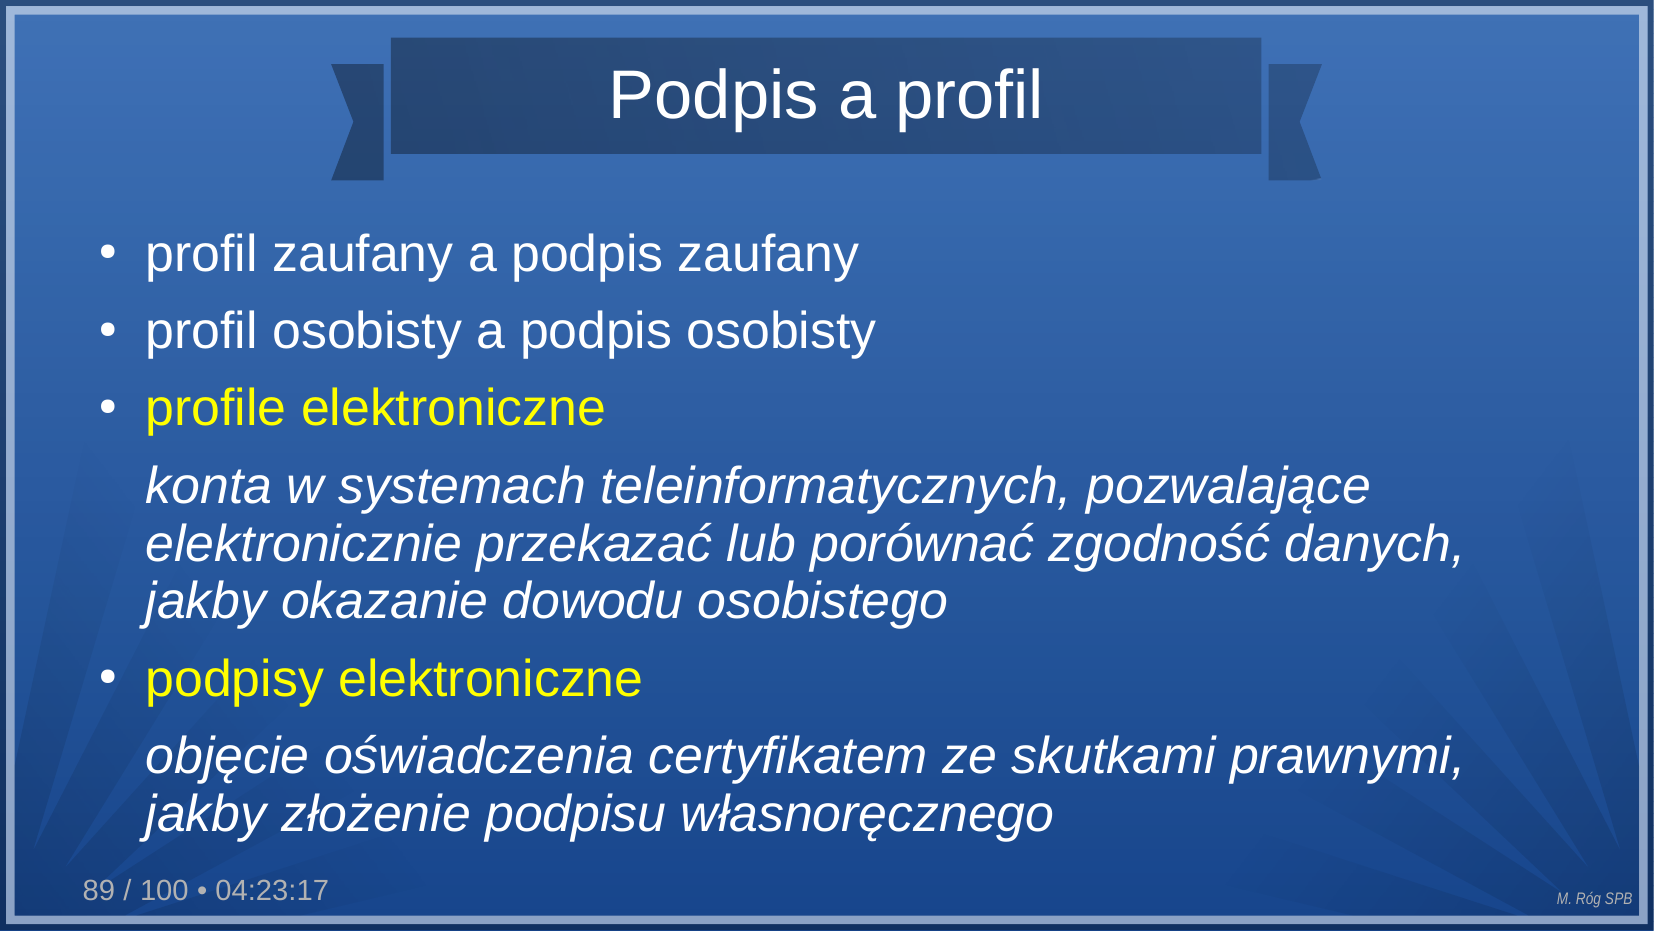

# Podpis a profil
profil zaufany a podpis zaufany
profil osobisty a podpis osobisty
profile elektroniczne
konta w systemach teleinformatycznych, pozwalające elektronicznie przekazać lub porównać zgodność danych, jakby okazanie dowodu osobistego
podpisy elektroniczne
objęcie oświadczenia certyfikatem ze skutkami prawnymi, jakby złożenie podpisu własnoręcznego